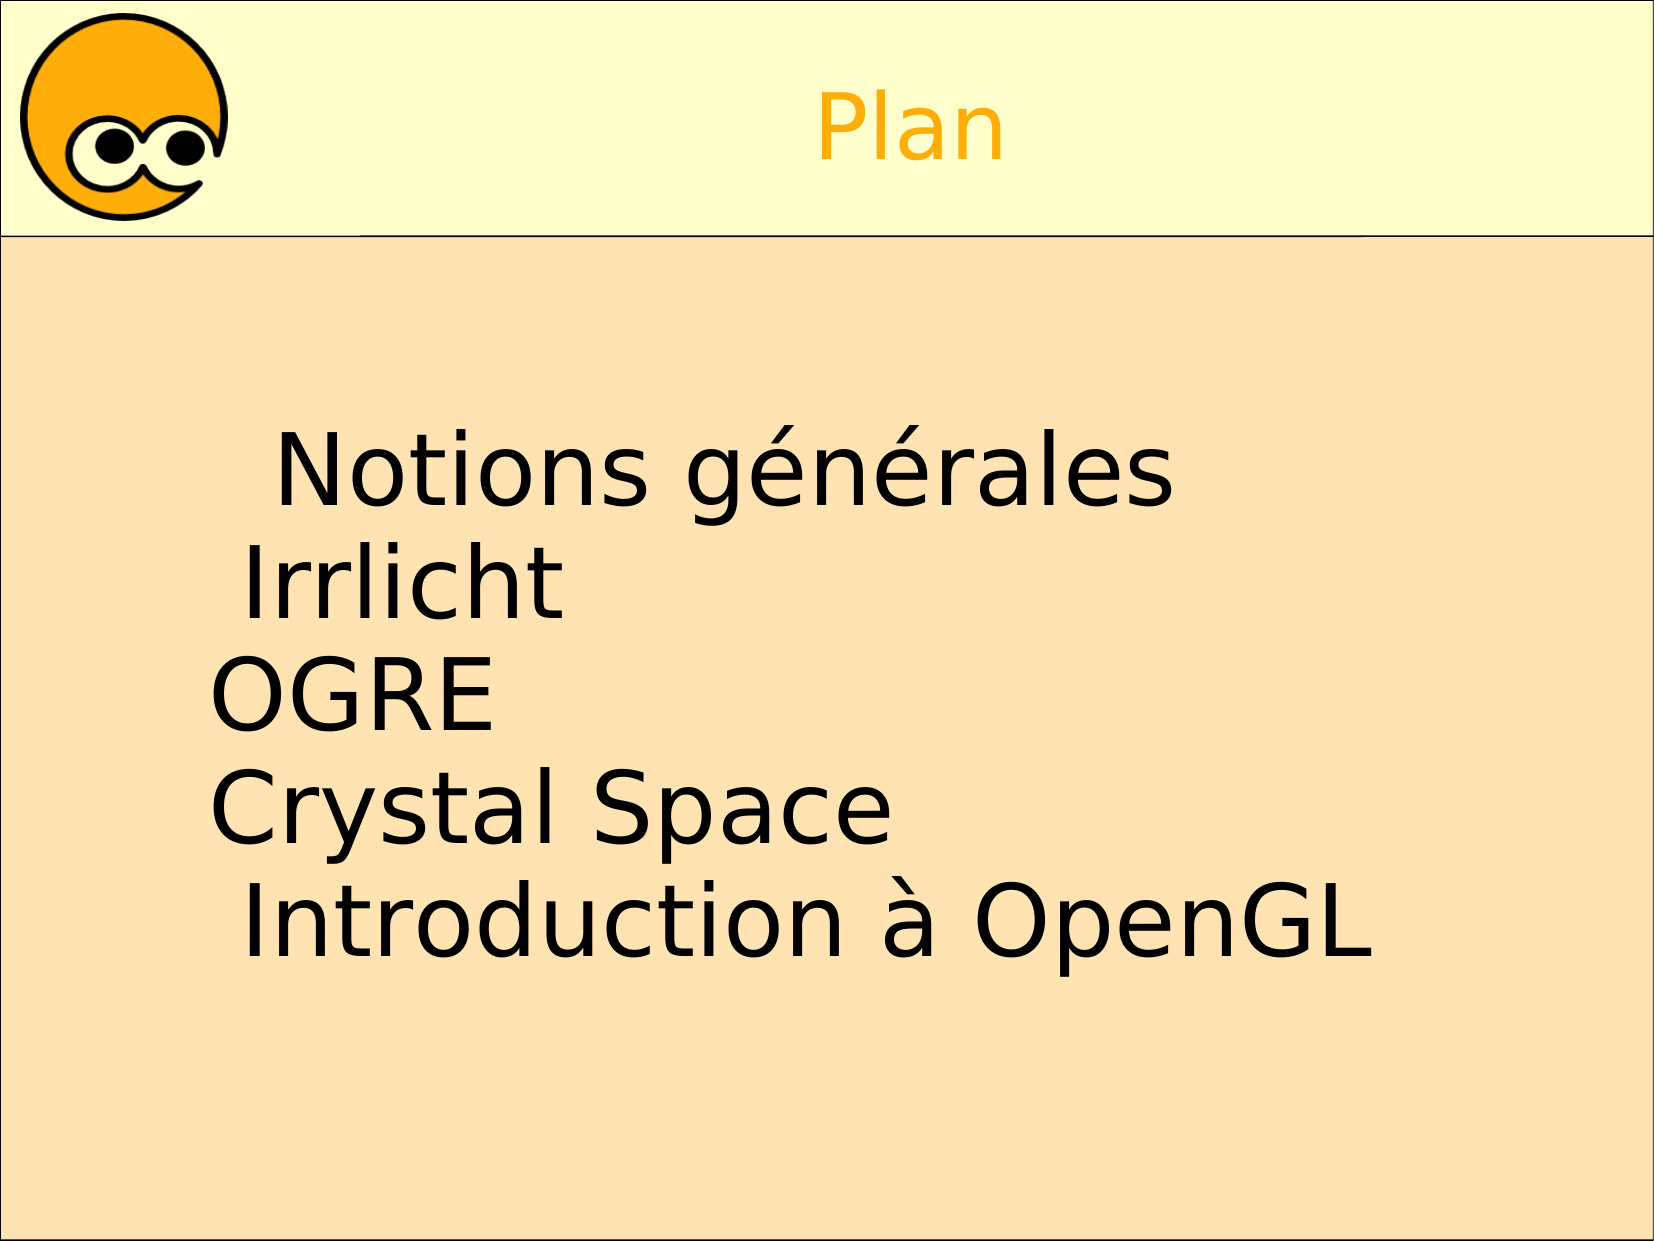

# Plan
 Notions générales
 Irrlicht
 OGRE
 Crystal Space
 Introduction à OpenGL